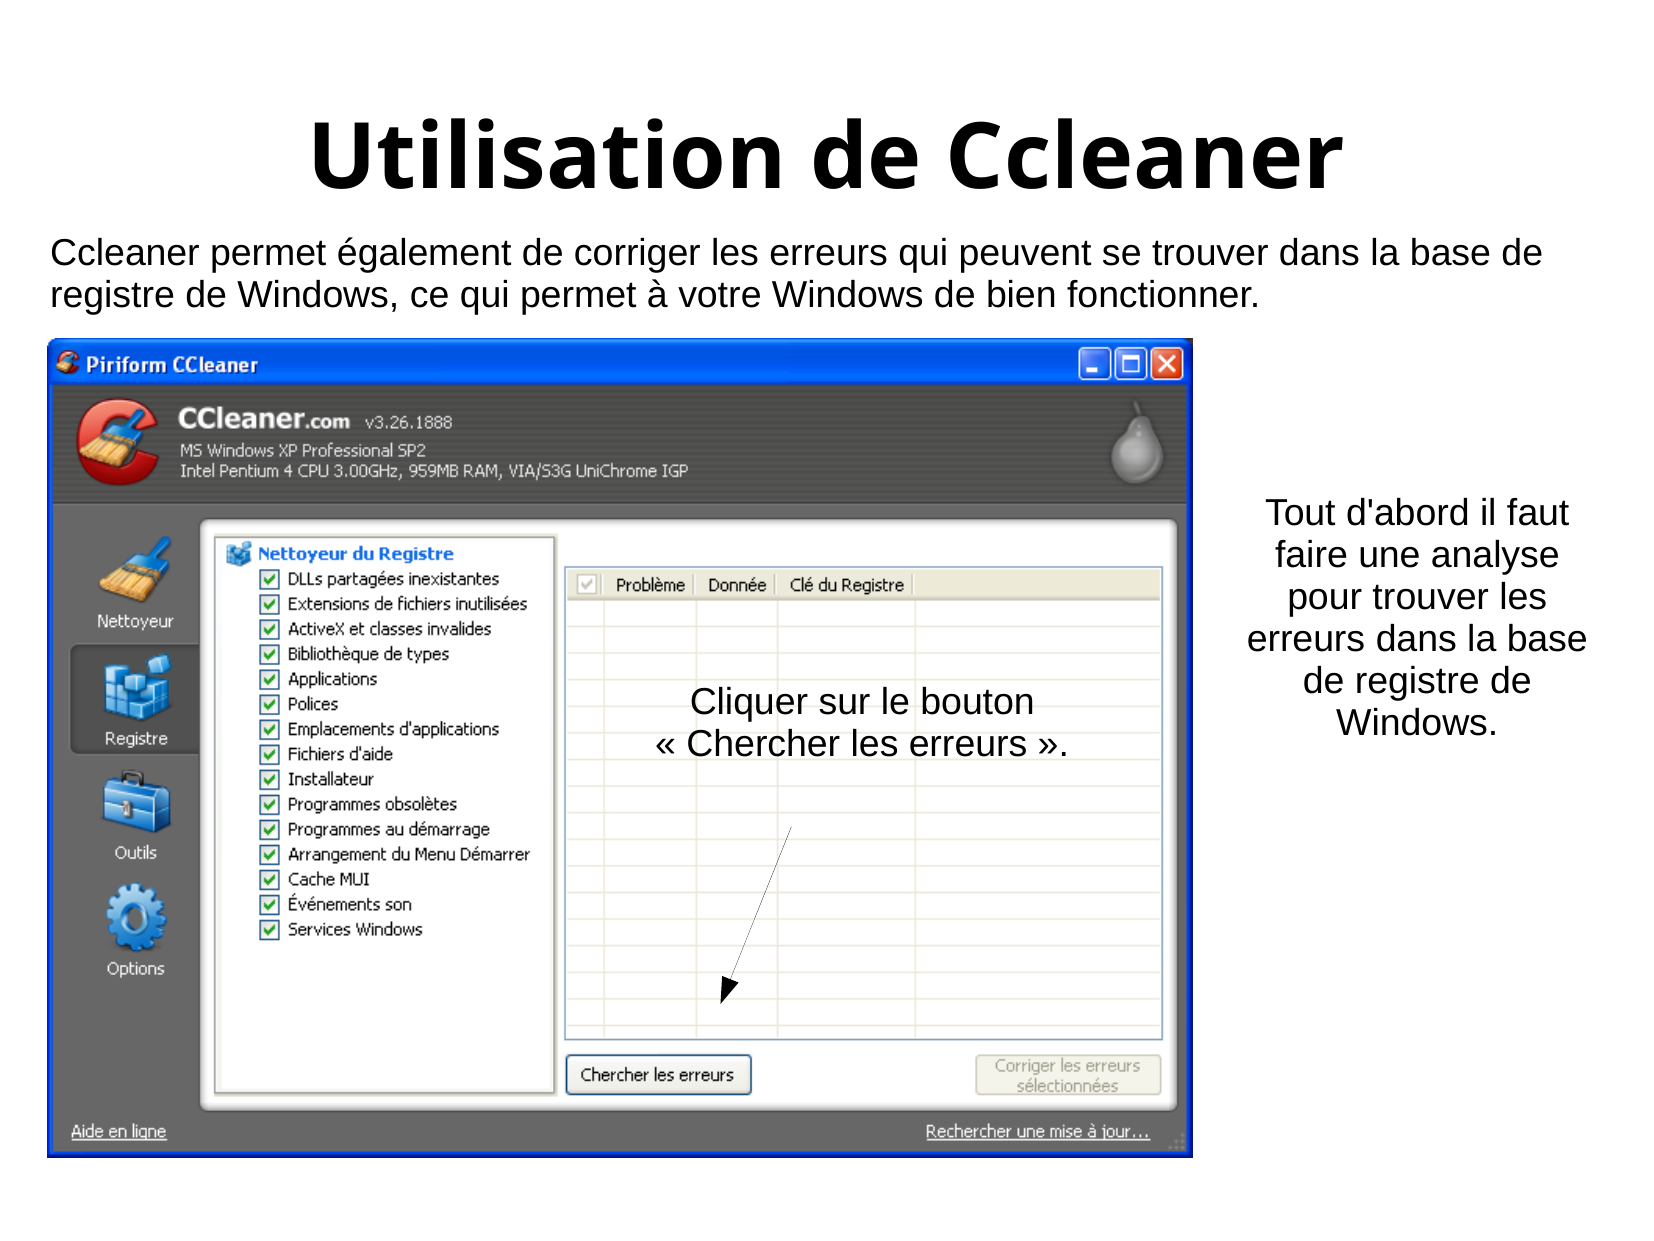

# Utilisation de Ccleaner
Ccleaner permet également de corriger les erreurs qui peuvent se trouver dans la base de registre de Windows, ce qui permet à votre Windows de bien fonctionner.
Tout d'abord il faut faire une analyse pour trouver les erreurs dans la base de registre de Windows.
Cliquer sur le bouton « Chercher les erreurs ».